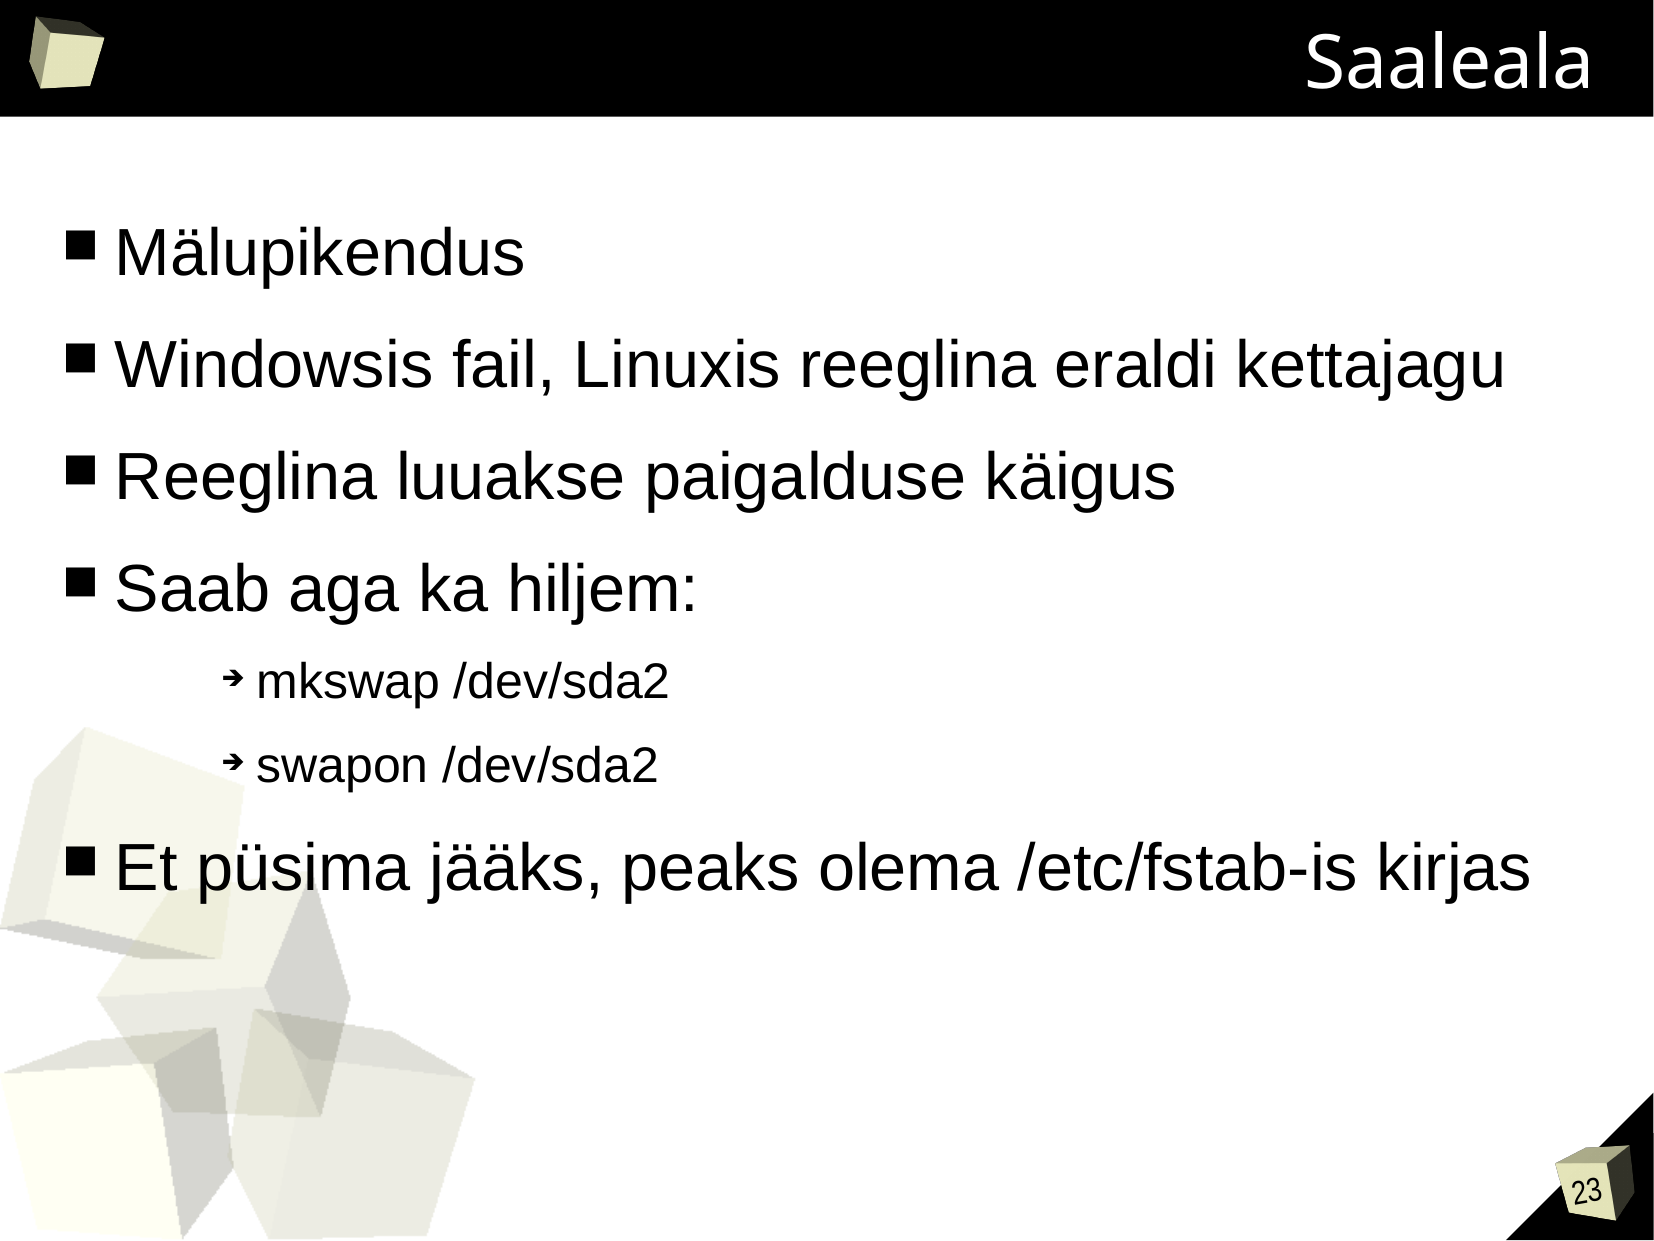

# Saaleala
Mälupikendus
Windowsis fail, Linuxis reeglina eraldi kettajagu
Reeglina luuakse paigalduse käigus
Saab aga ka hiljem:
mkswap /dev/sda2
swapon /dev/sda2
Et püsima jääks, peaks olema /etc/fstab-is kirjas